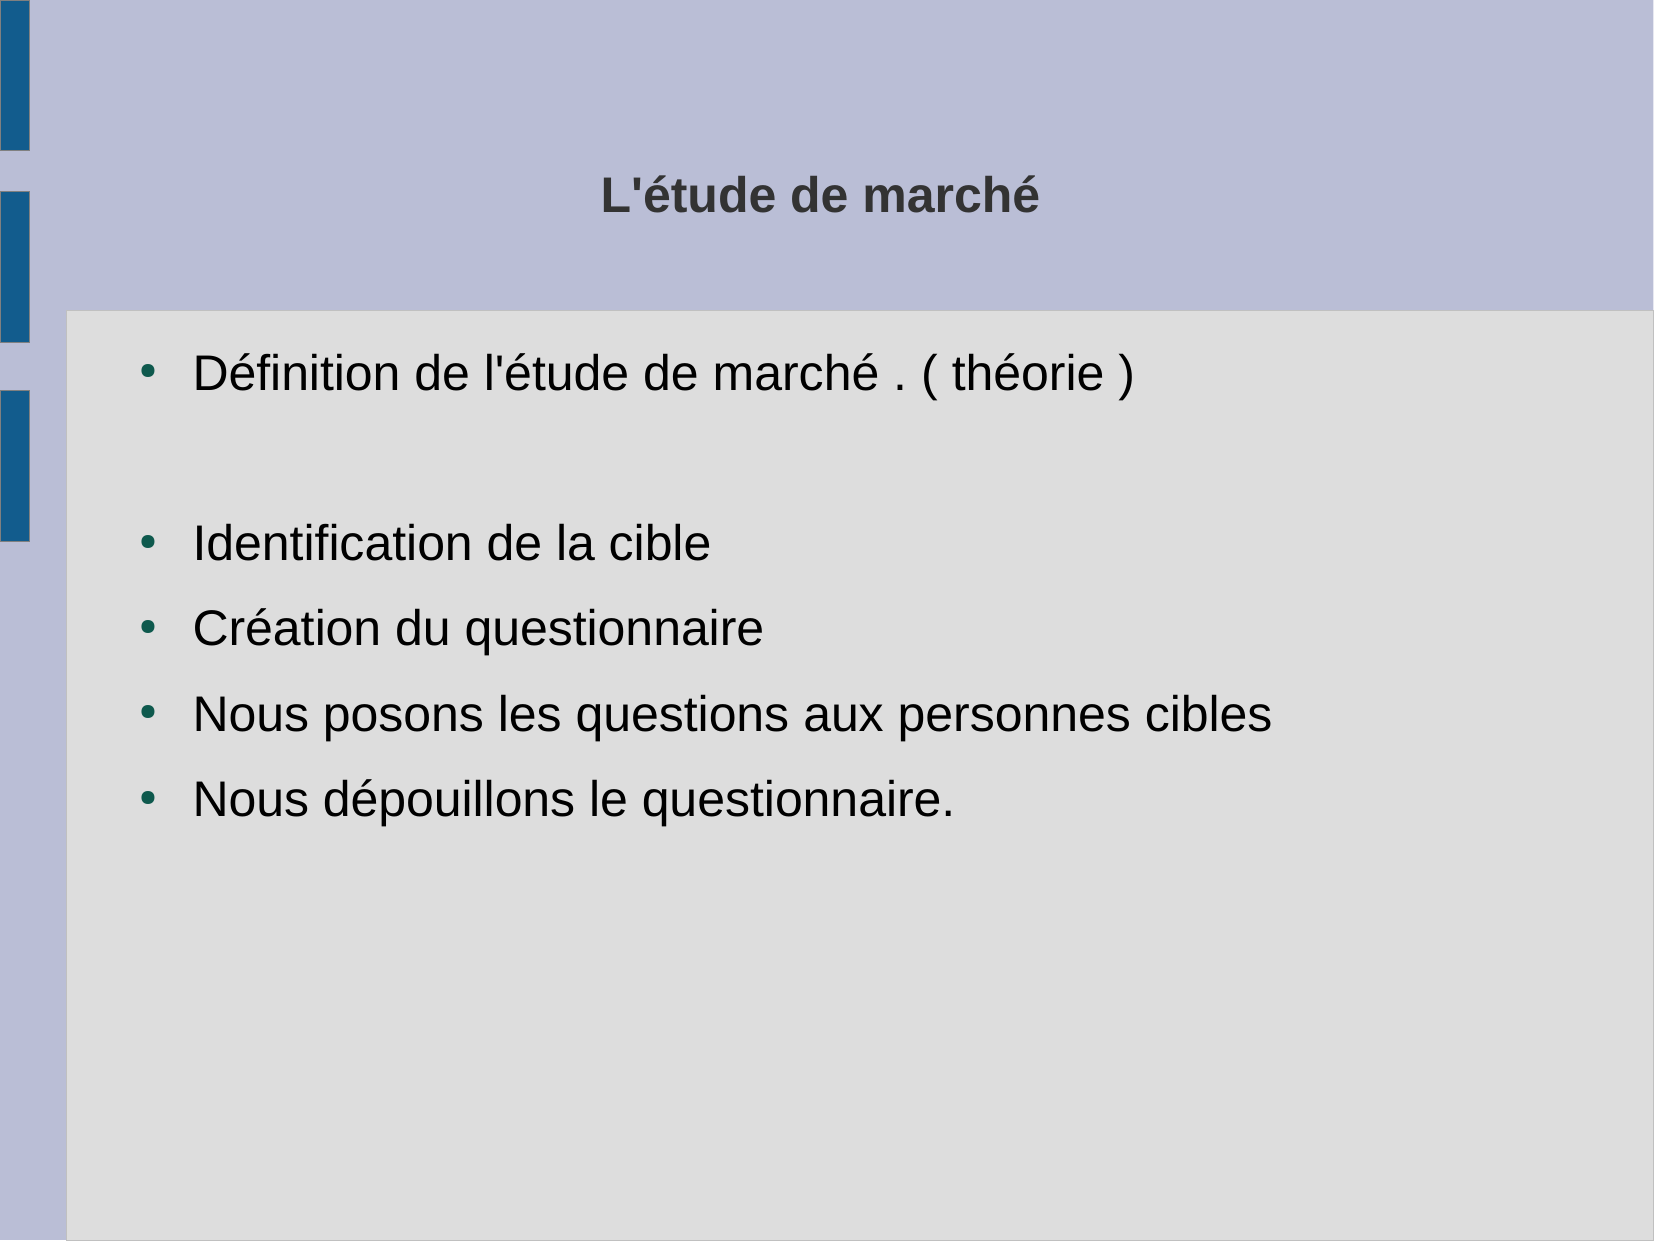

# L'étude de marché
Définition de l'étude de marché . ( théorie )
Identification de la cible
Création du questionnaire
Nous posons les questions aux personnes cibles
Nous dépouillons le questionnaire.